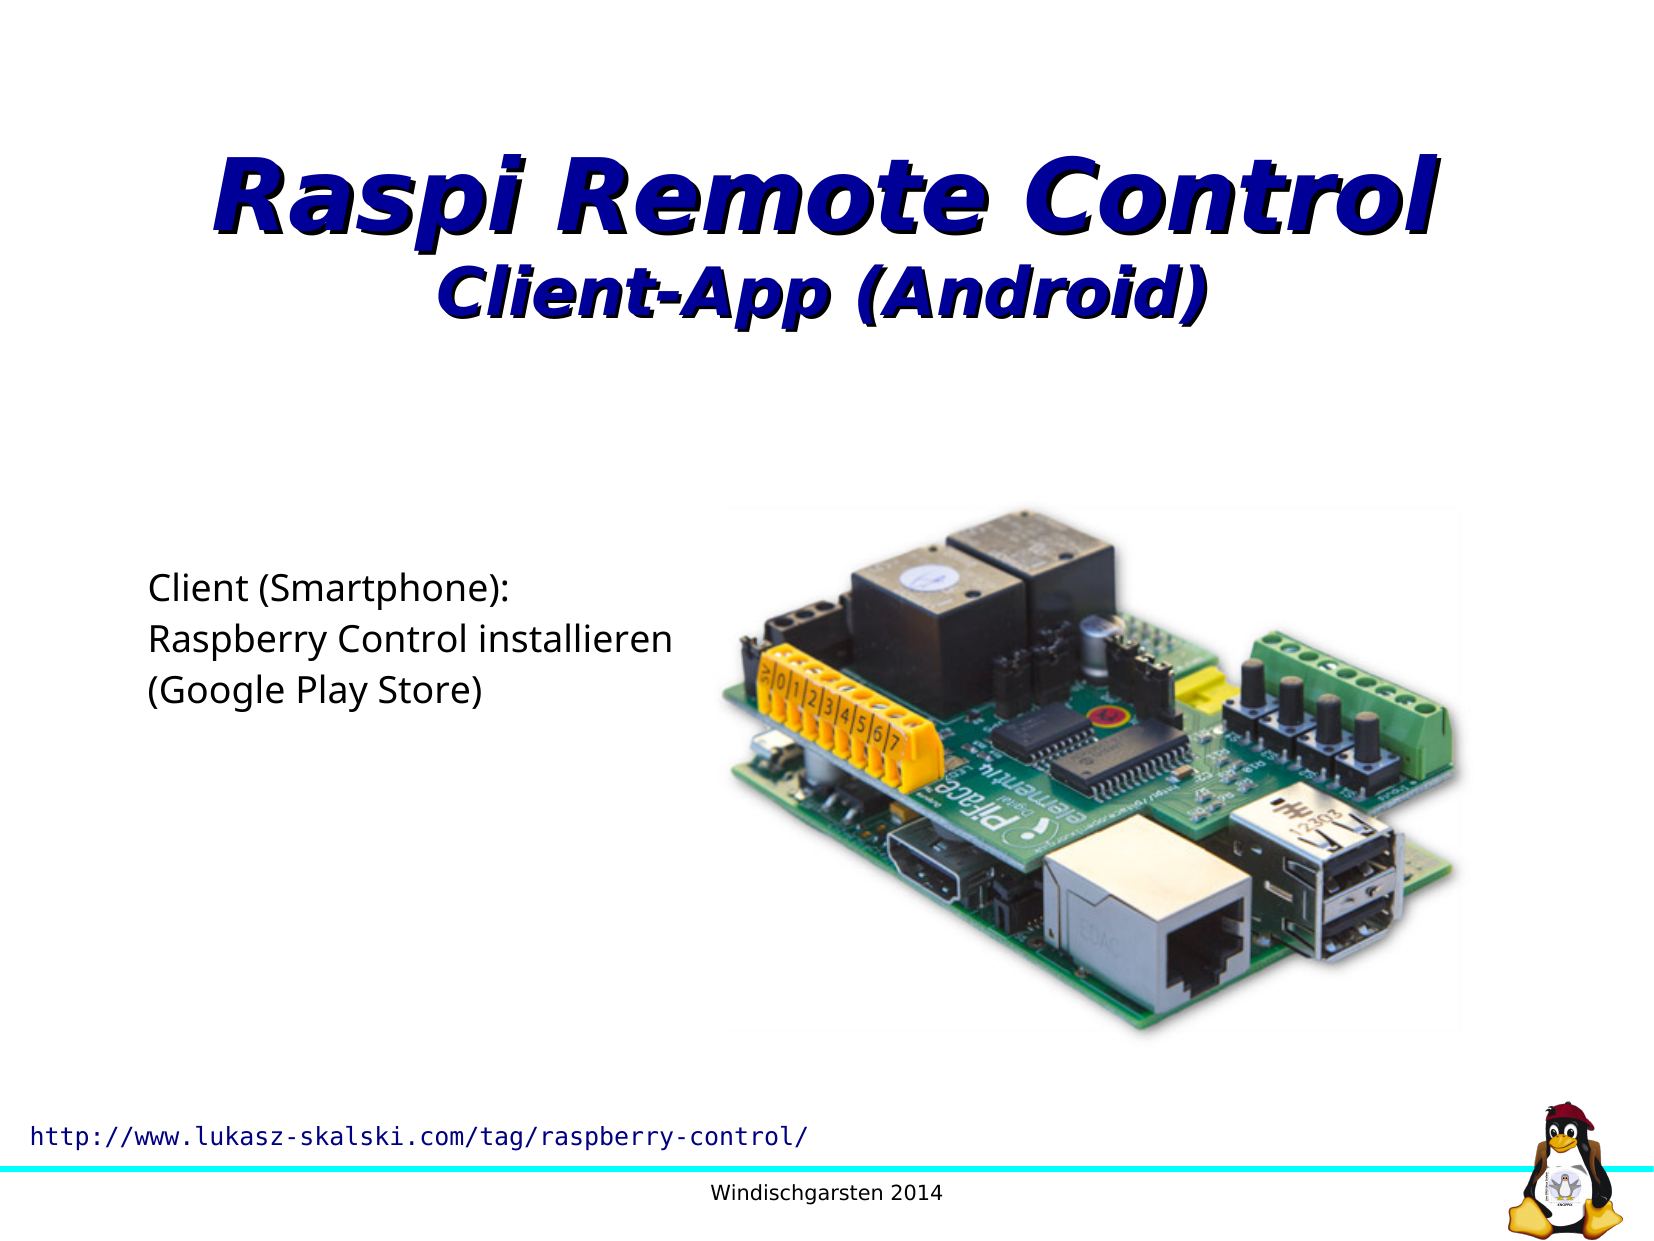

# Raspi Remote Control Client-App (Android)
Client (Smartphone):
Raspberry Control installieren (Google Play Store)
http://www.lukasz-skalski.com/tag/raspberry-control/